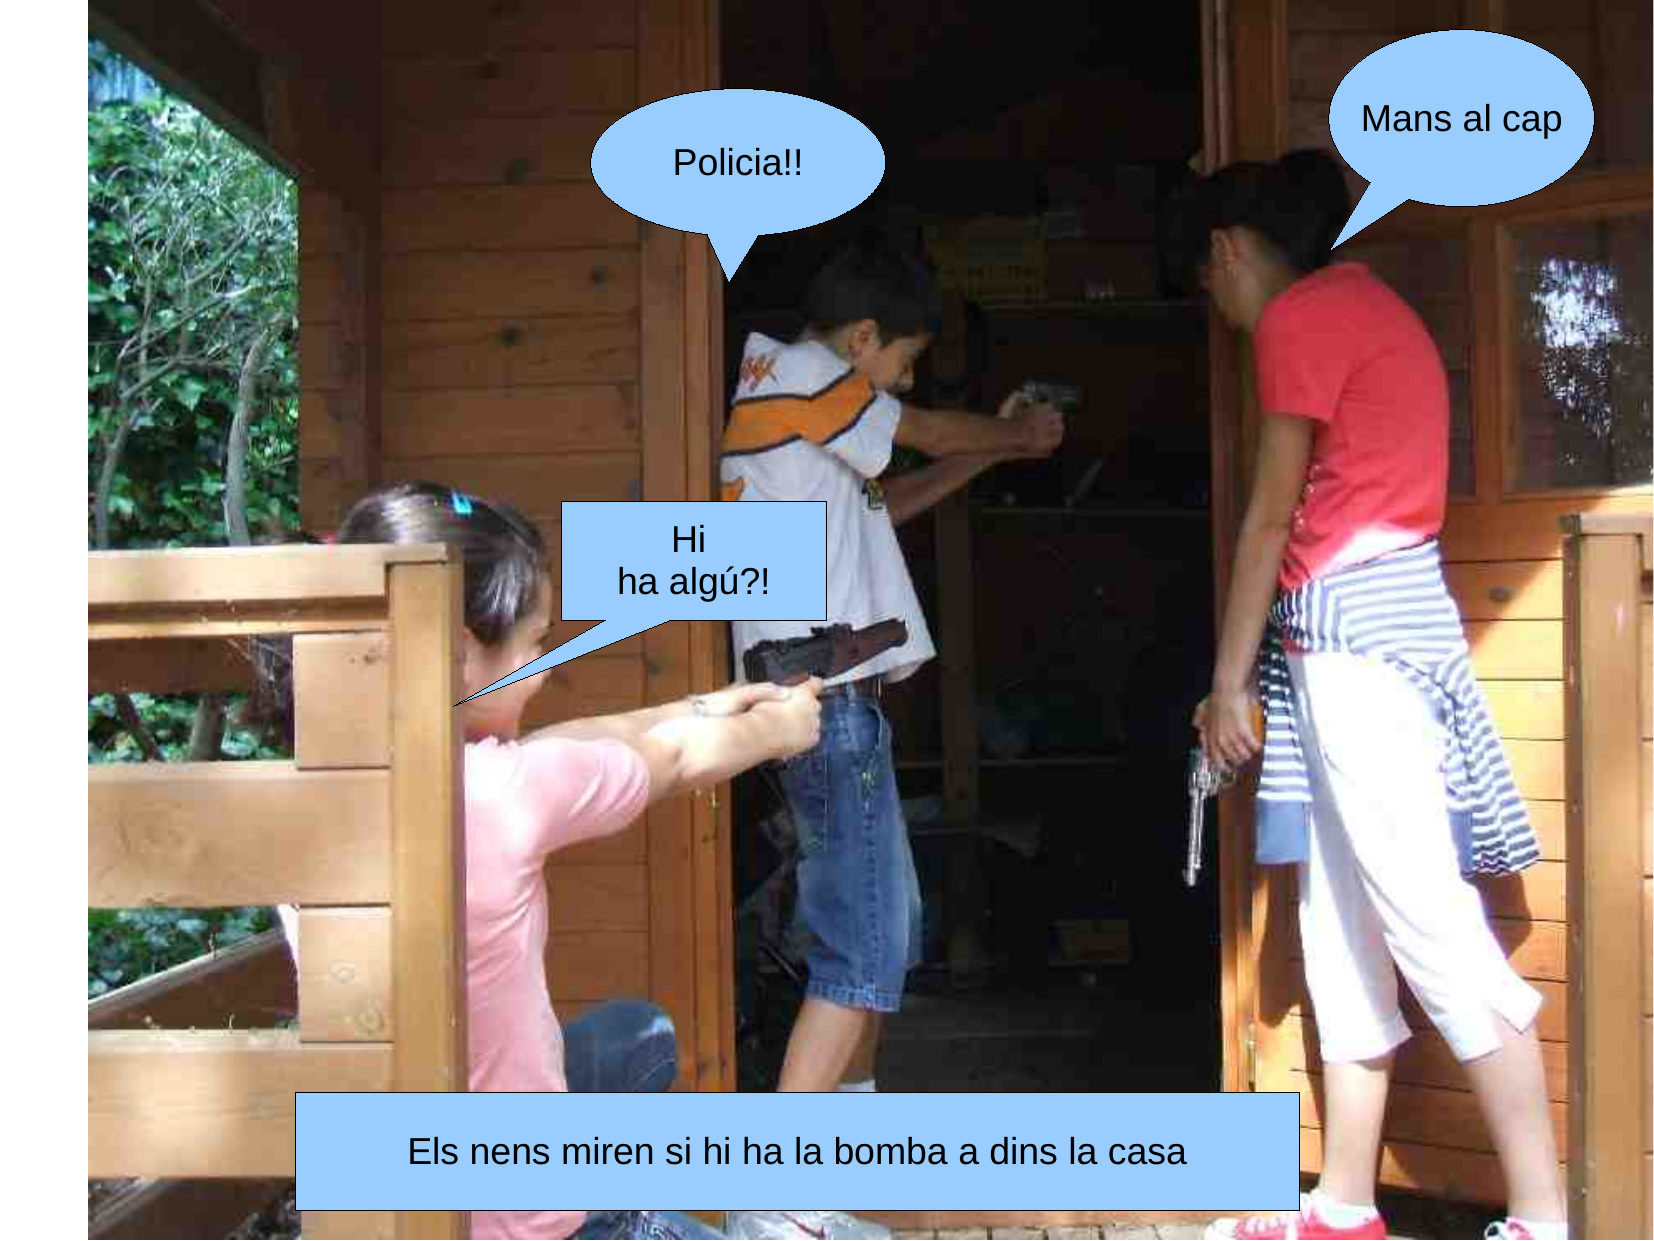

Mans al cap
Policia!!
Hi
ha algú?!
Els nens miren si hi ha la bomba a dins la casa